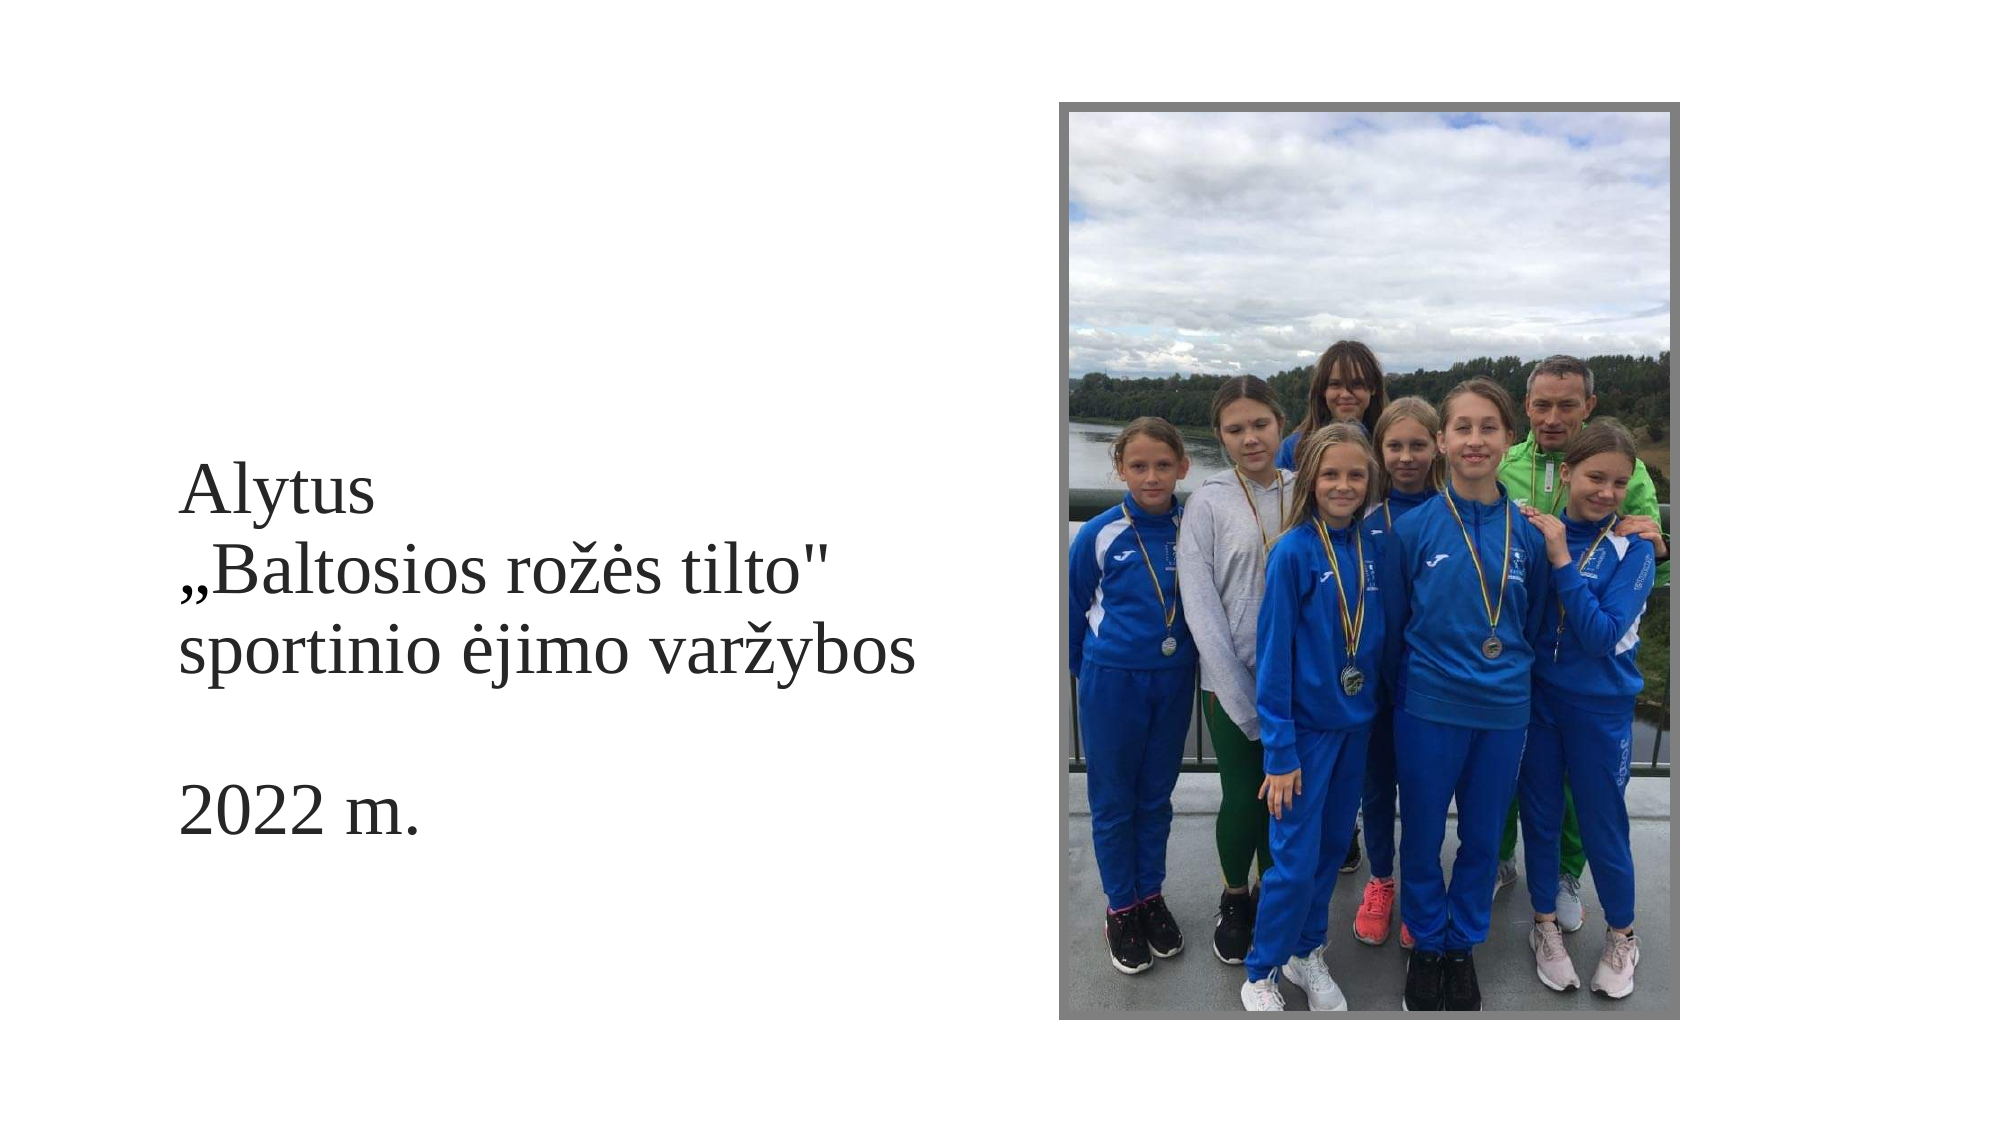

# Alytus „Baltosios rožės tilto" sportinio ėjimo varžybos 2022 m.